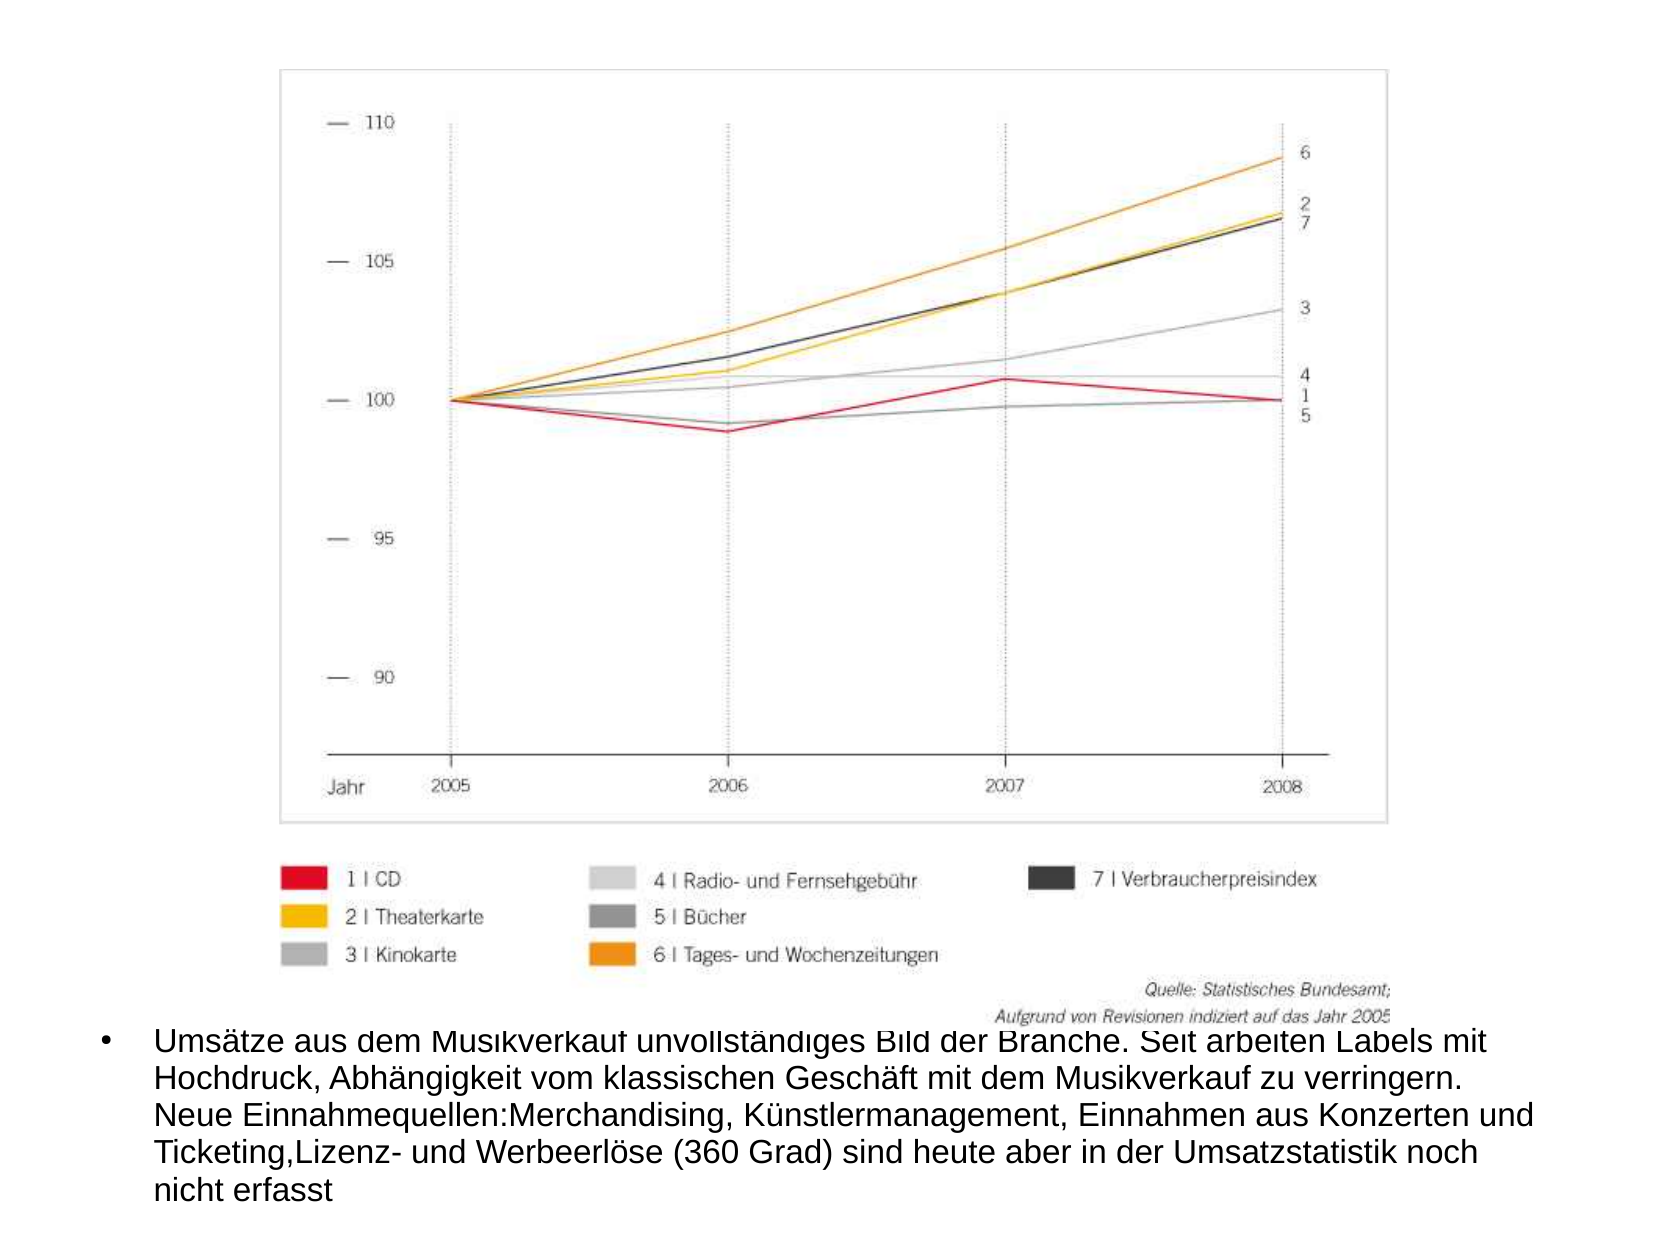

#
Umsätze aus dem Musikverkauf unvollständiges Bild der Branche. Seit arbeiten Labels mit Hochdruck, Abhängigkeit vom klassischen Geschäft mit dem Musikverkauf zu verringern. Neue Einnahmequellen:Merchandising, Künstlermanagement, Einnahmen aus Konzerten und Ticketing,Lizenz- und Werbeerlöse (360 Grad) sind heute aber in der Umsatzstatistik noch nicht erfasst